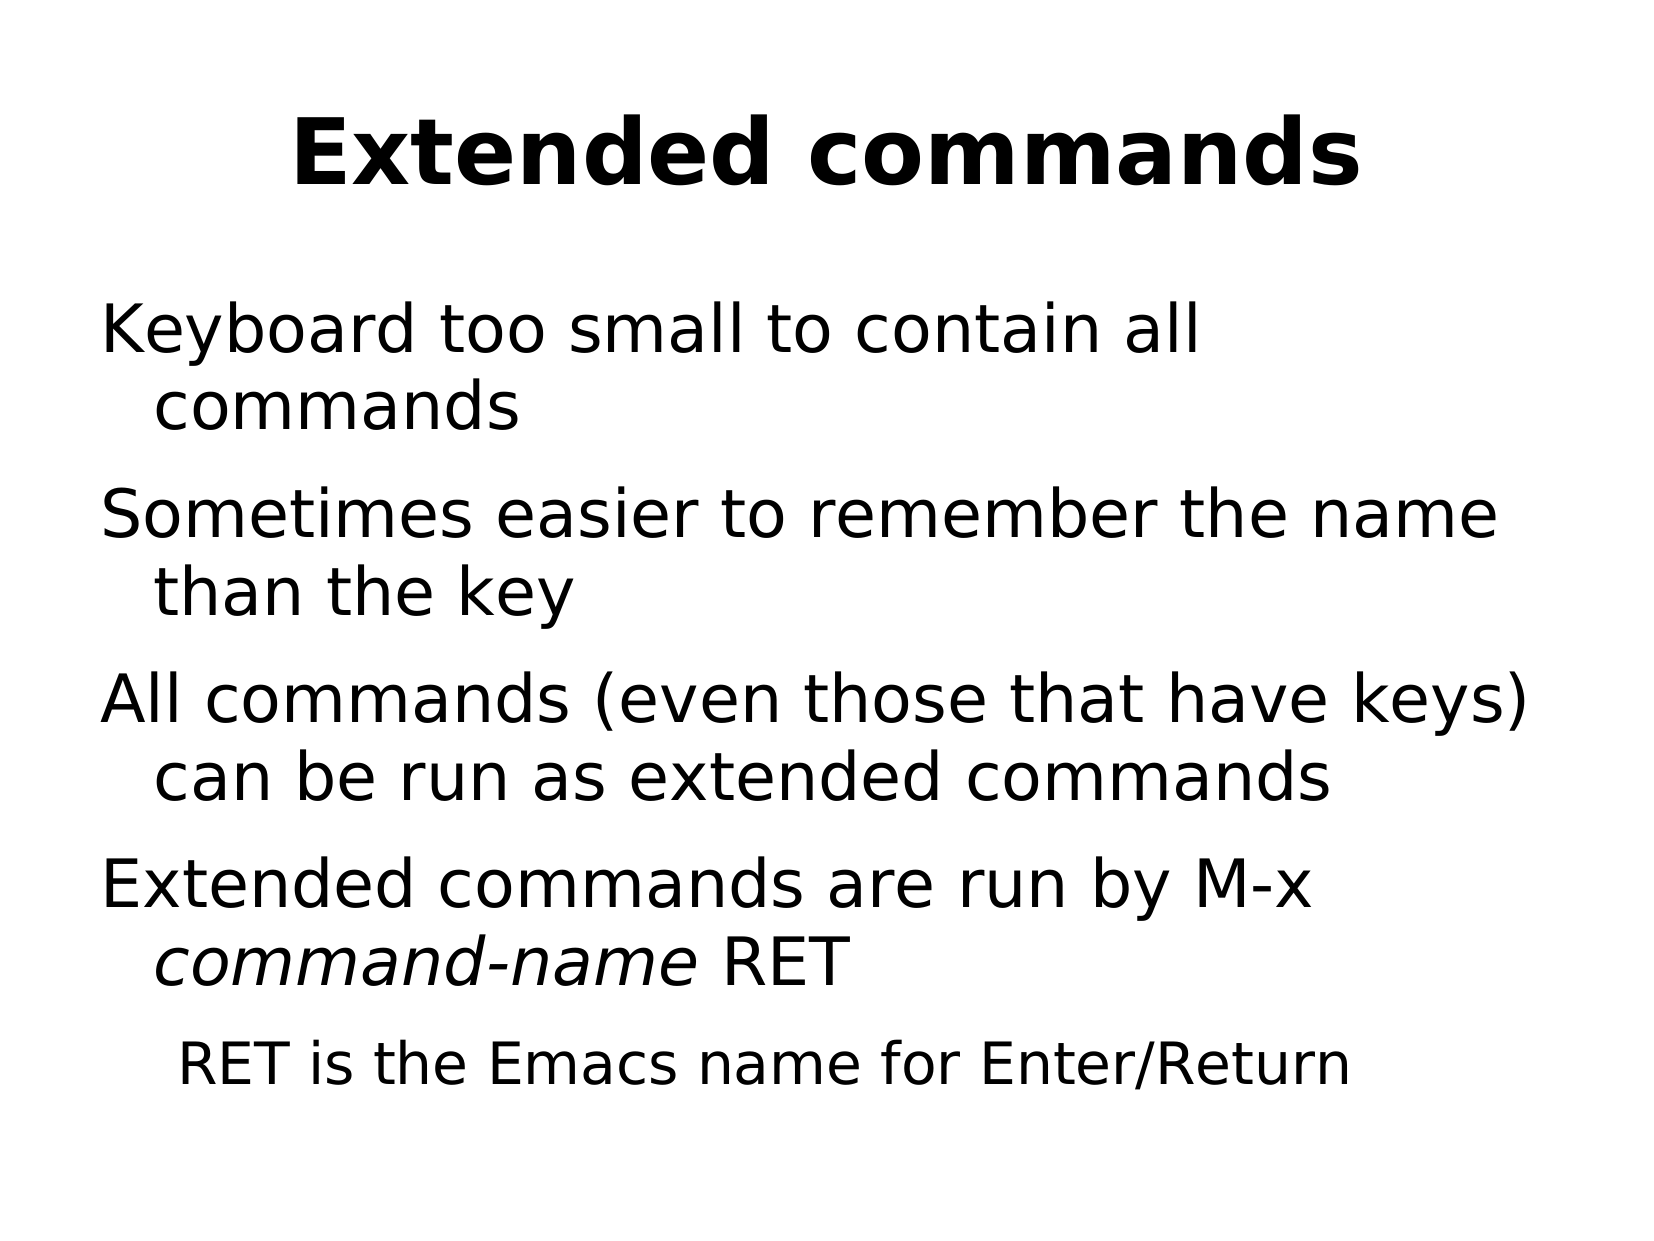

# Extended commands
Keyboard too small to contain all commands
Sometimes easier to remember the name than the key
All commands (even those that have keys) can be run as extended commands
Extended commands are run by M-x command-name RET
RET is the Emacs name for Enter/Return